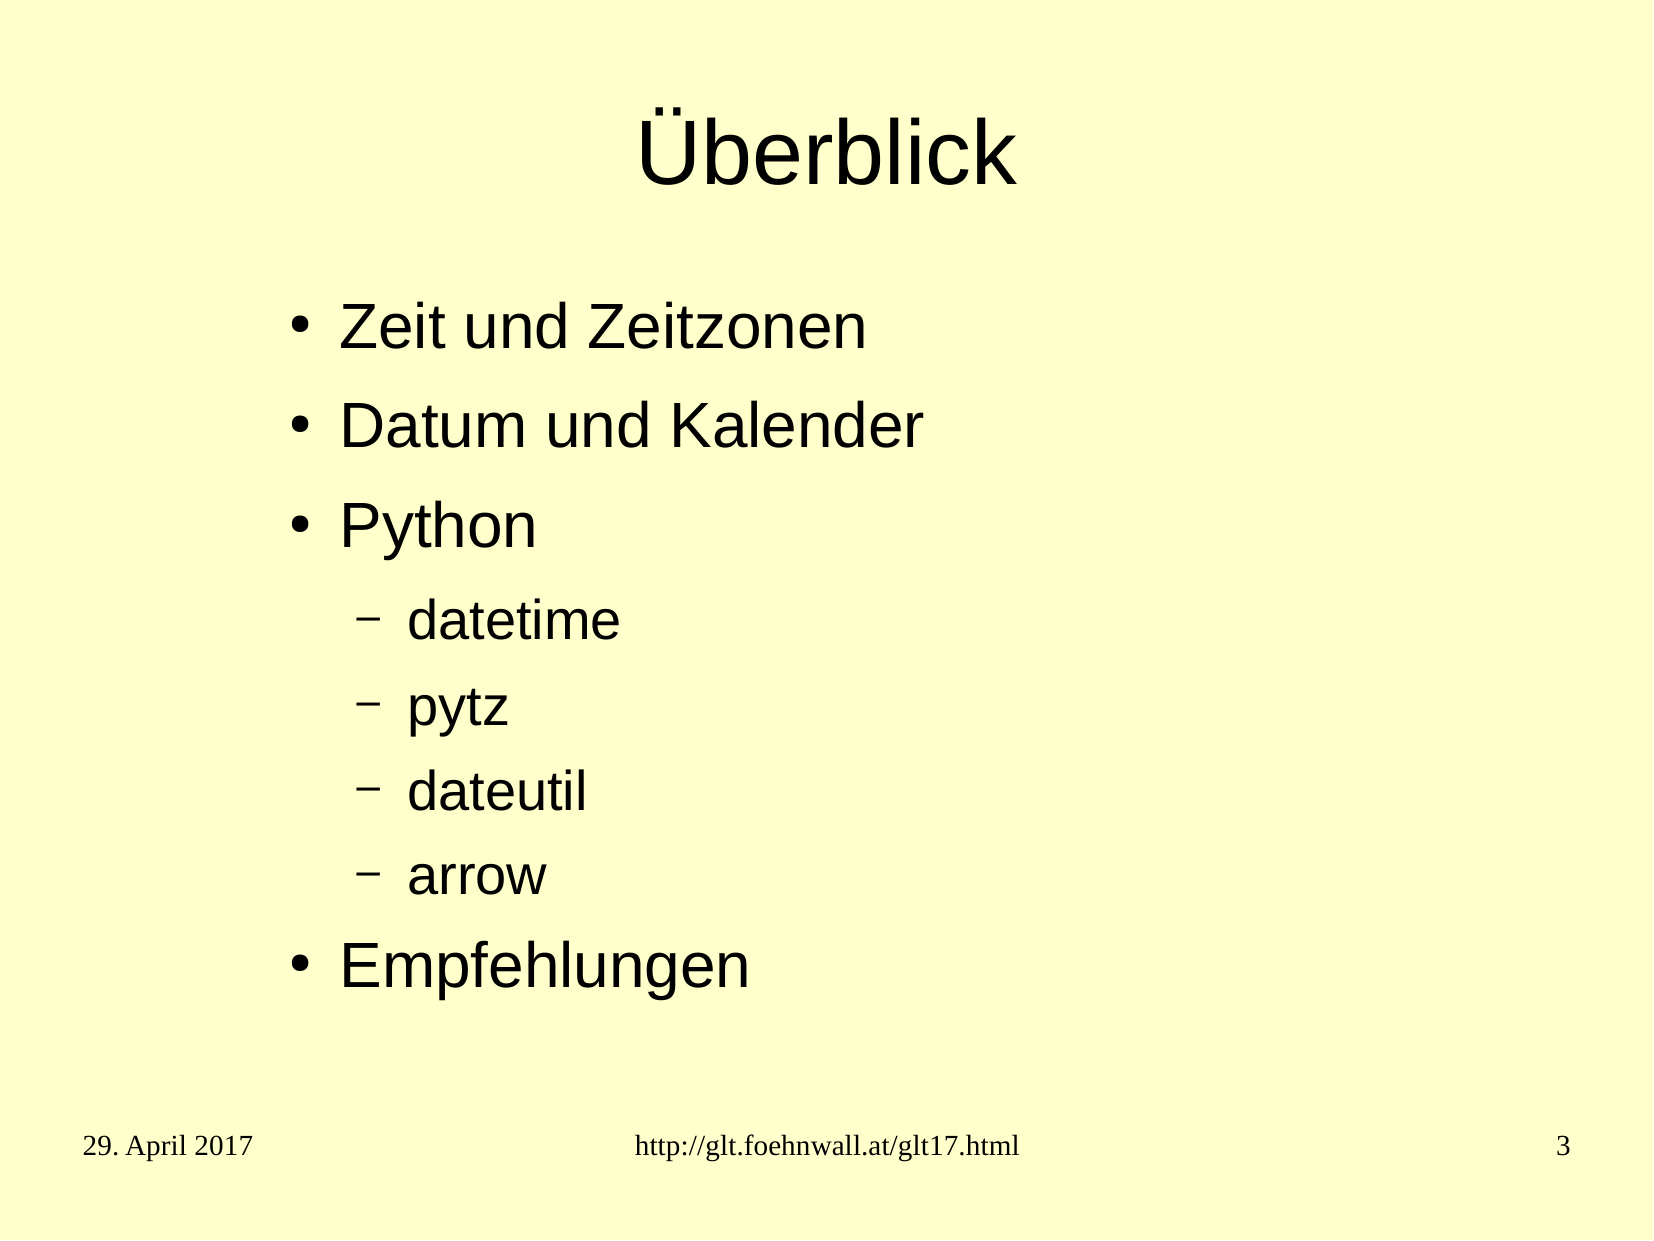

# Überblick
Zeit und Zeitzonen
Datum und Kalender
Python
datetime
pytz
dateutil
arrow
Empfehlungen
29. April 2017
http://glt.foehnwall.at/glt17.html
3